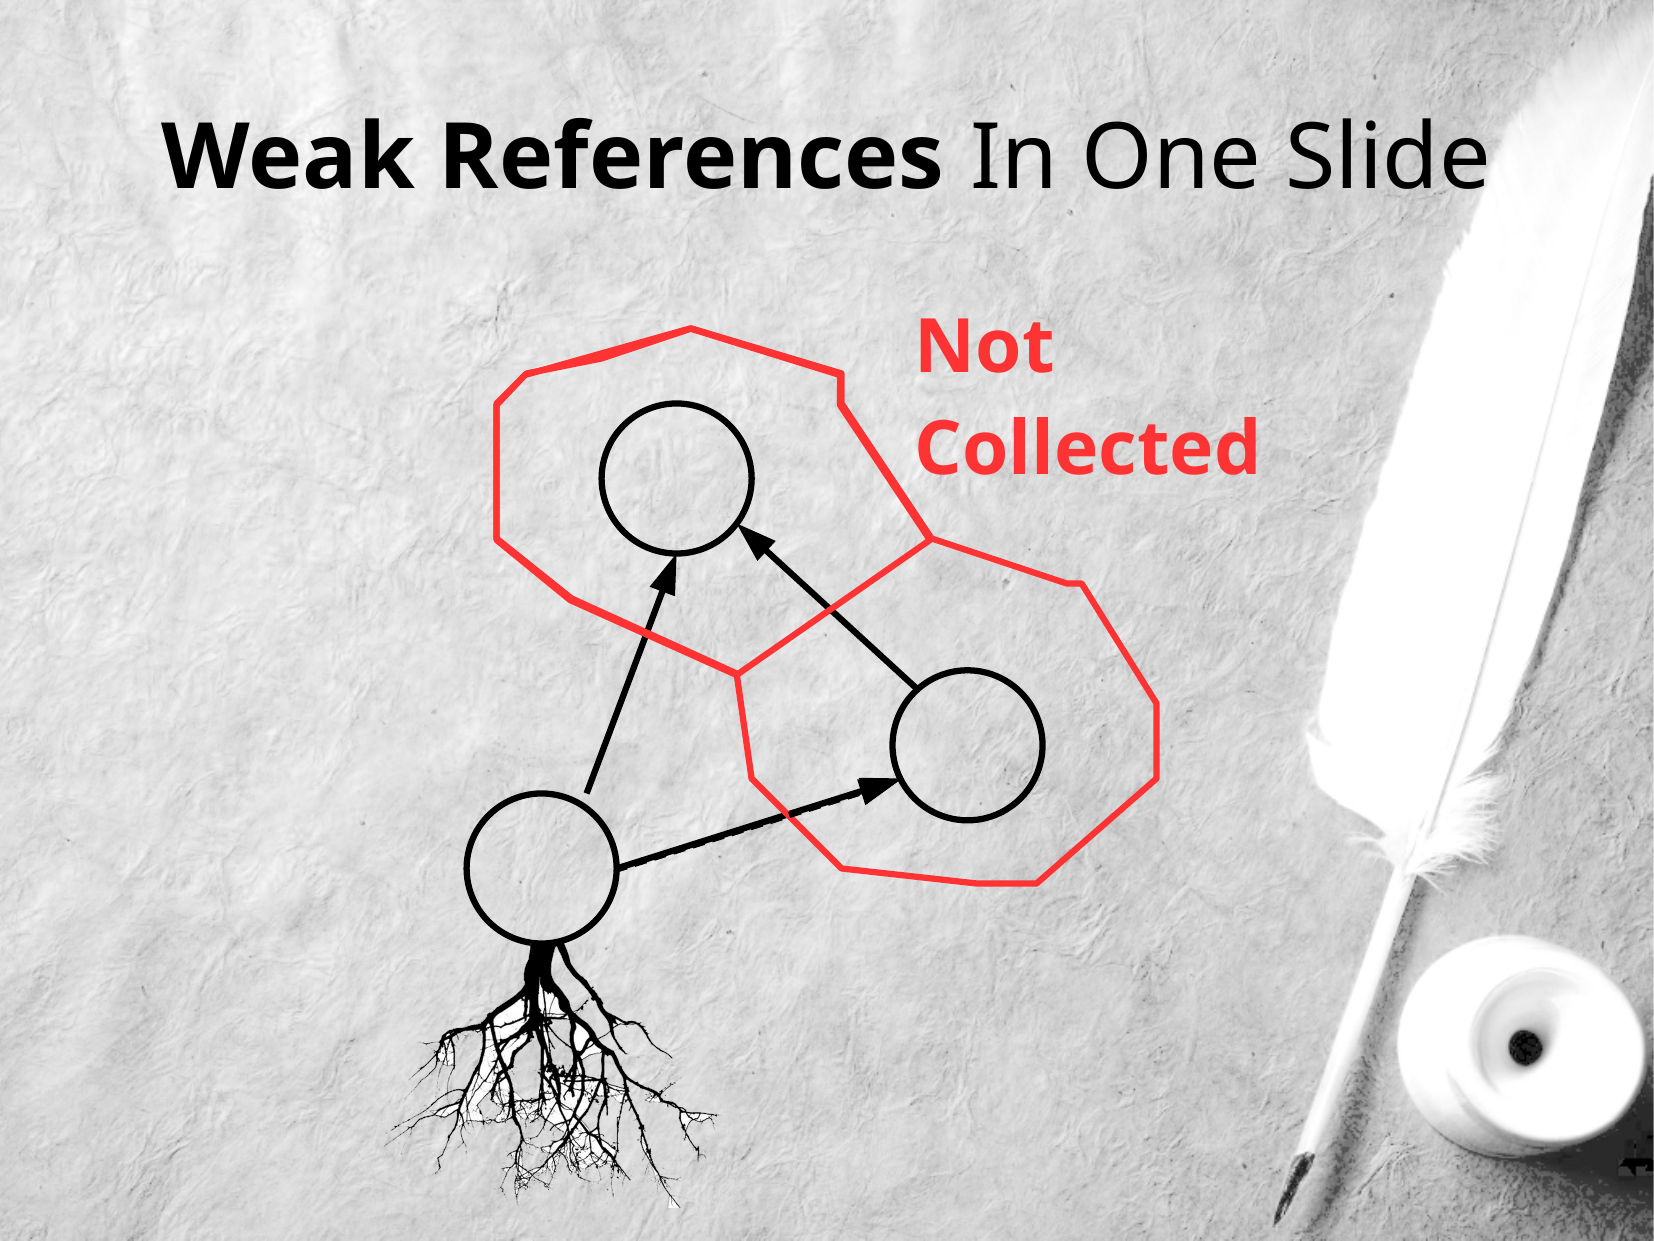

# Weak References In One Slide
Not Collected